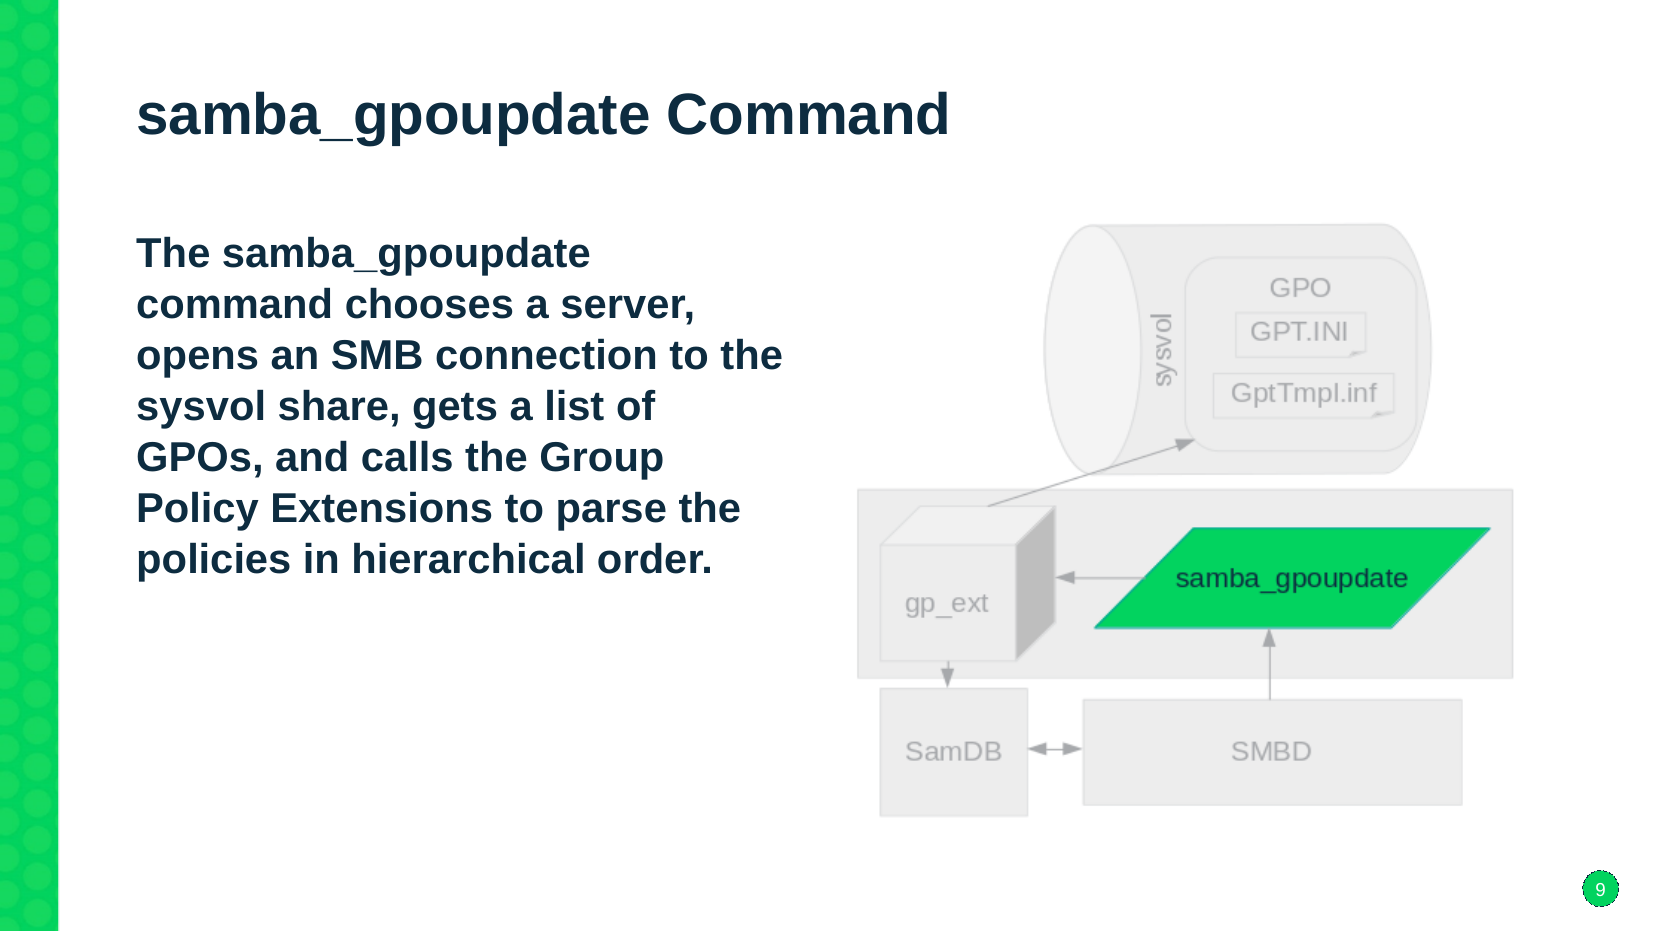

# samba_gpoupdate Command
The samba_gpoupdate command chooses a server, opens an SMB connection to the sysvol share, gets a list of GPOs, and calls the Group Policy Extensions to parse the policies in hierarchical order.
9